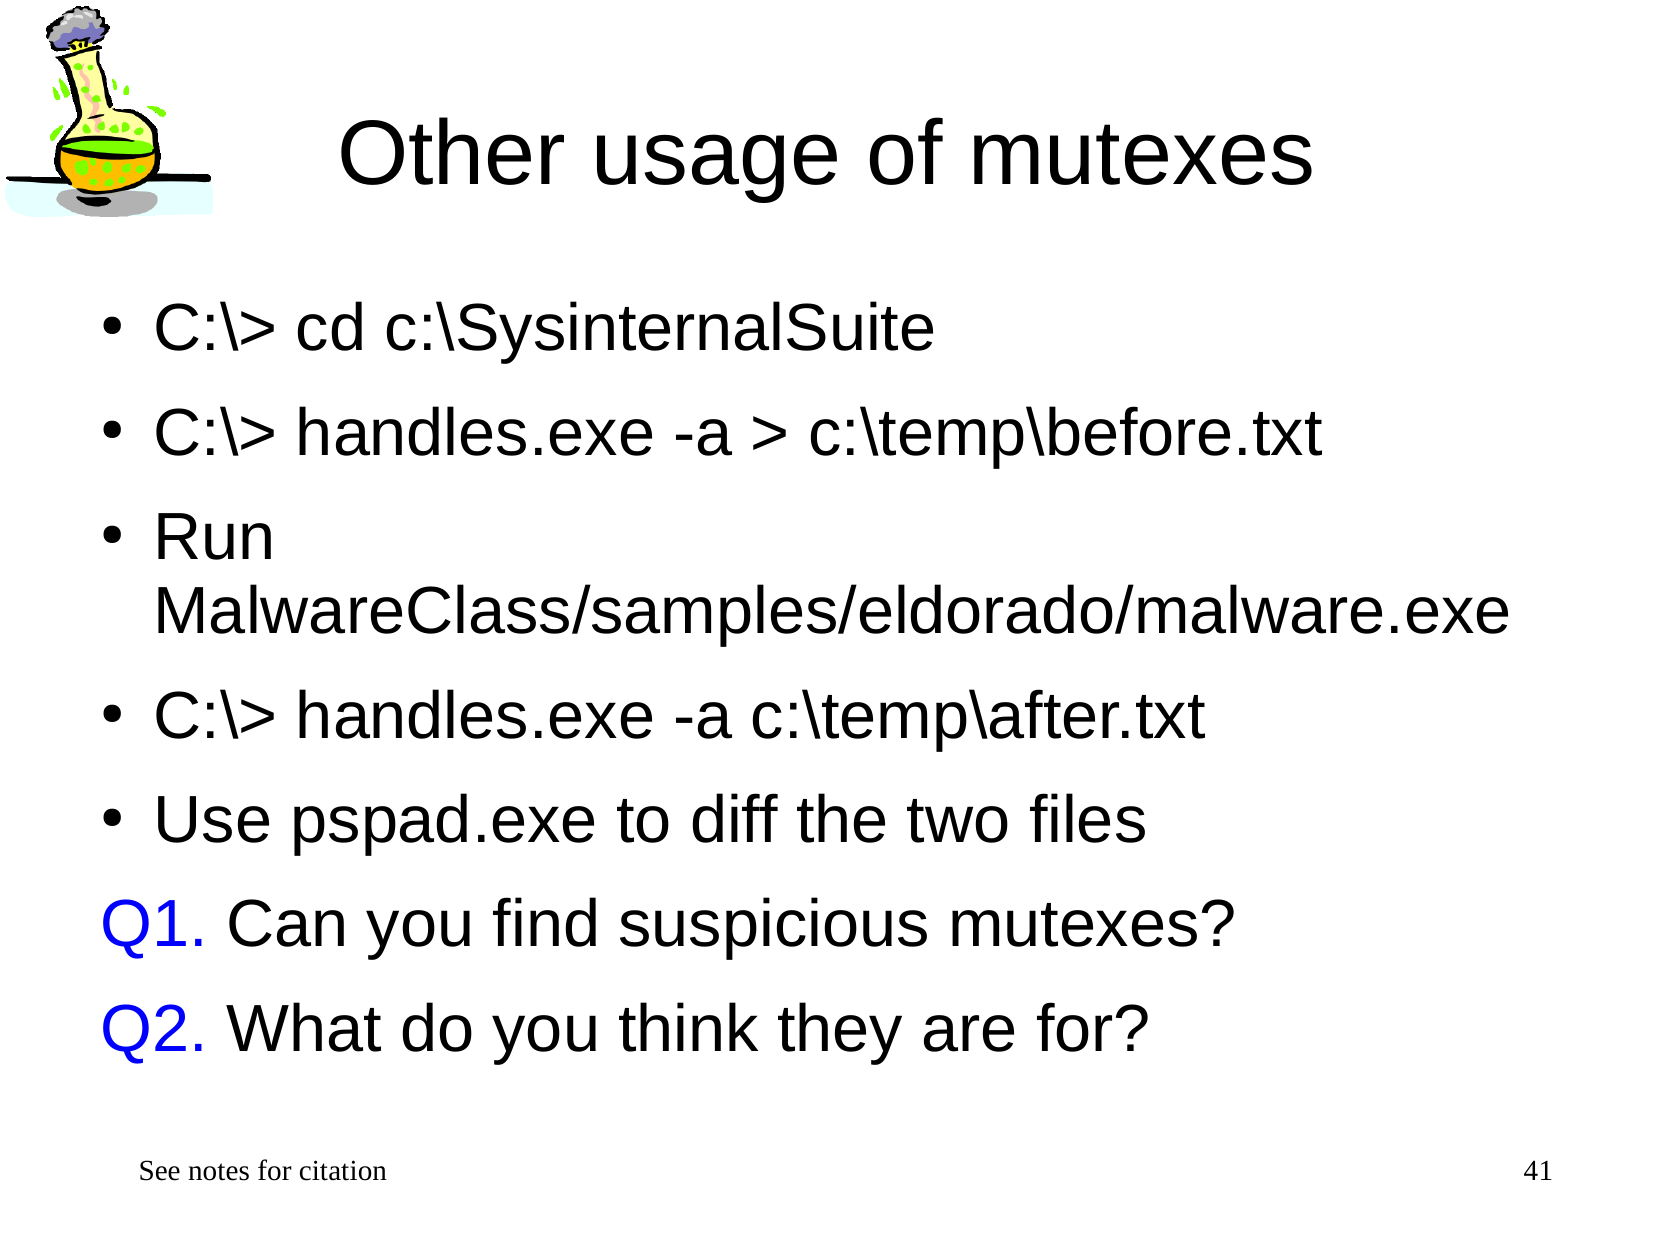

# Other usage of mutexes
C:\> cd c:\SysinternalSuite
C:\> handles.exe -a > c:\temp\before.txt
Run MalwareClass/samples/eldorado/malware.exe
C:\> handles.exe -a c:\temp\after.txt
Use pspad.exe to diff the two files
 Can you find suspicious mutexes?
 What do you think they are for?
See notes for citation
41